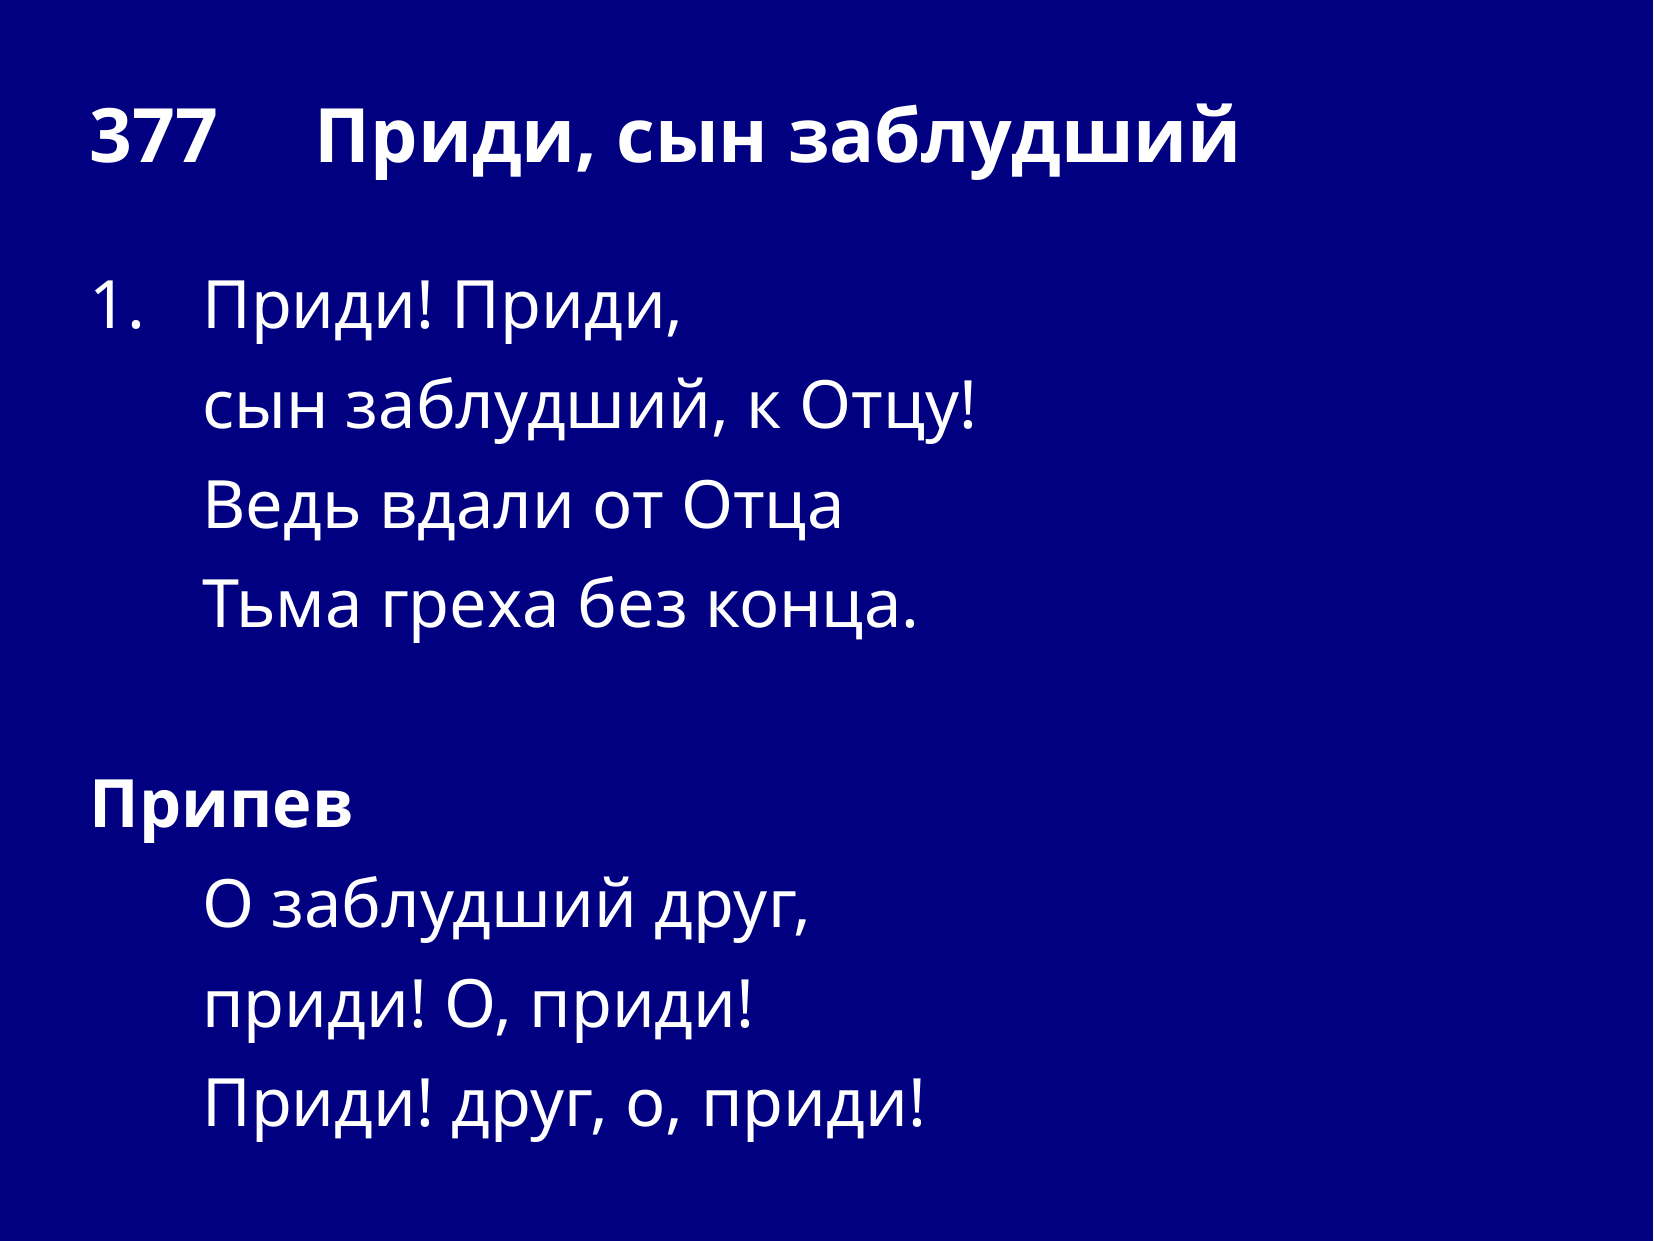

377	Приди, сын заблудший
1.	Приди! Приди,
	сын заблудший, к Отцу!
	Ведь вдали от Отца
	Тьма греха без конца.
Припев
	О заблудший друг,
	приди! О, приди!
	Приди! друг, о, приди!